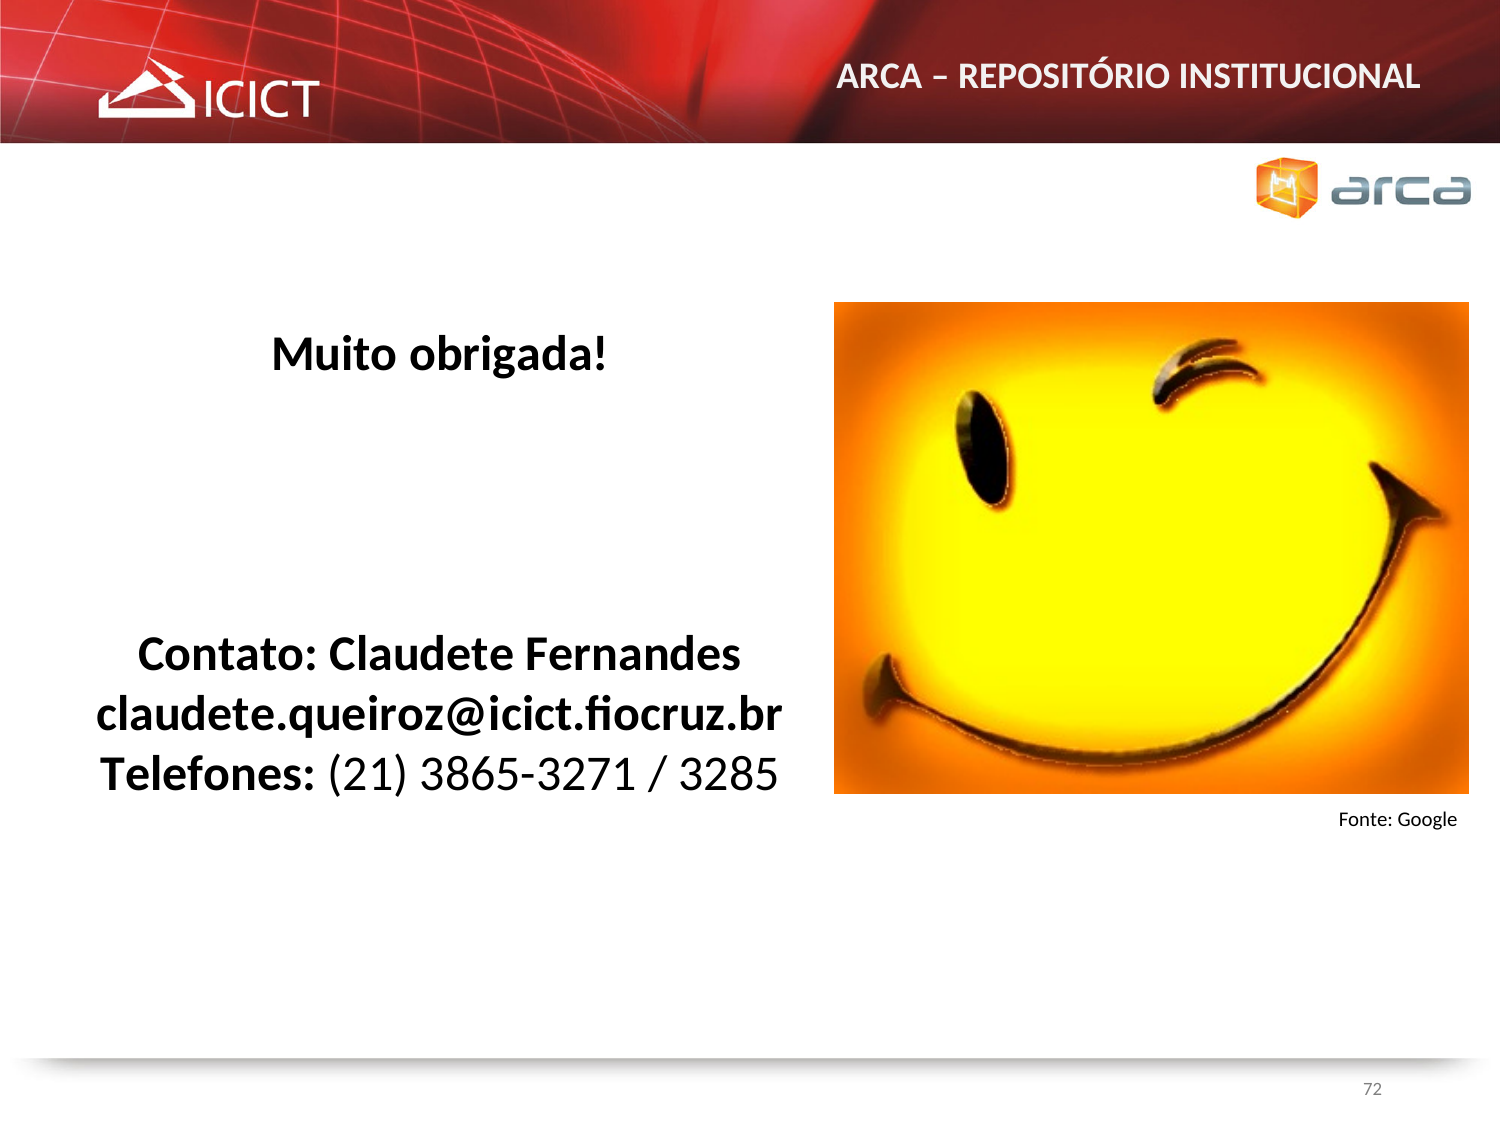

ARCA – REPOSITÓRIO INSTITUCIONAL
Muito obrigada!
Contato: Claudete Fernandes
claudete.queiroz@icict.fiocruz.br
Telefones: (21) 3865-3271 / 3285
Fonte: Google